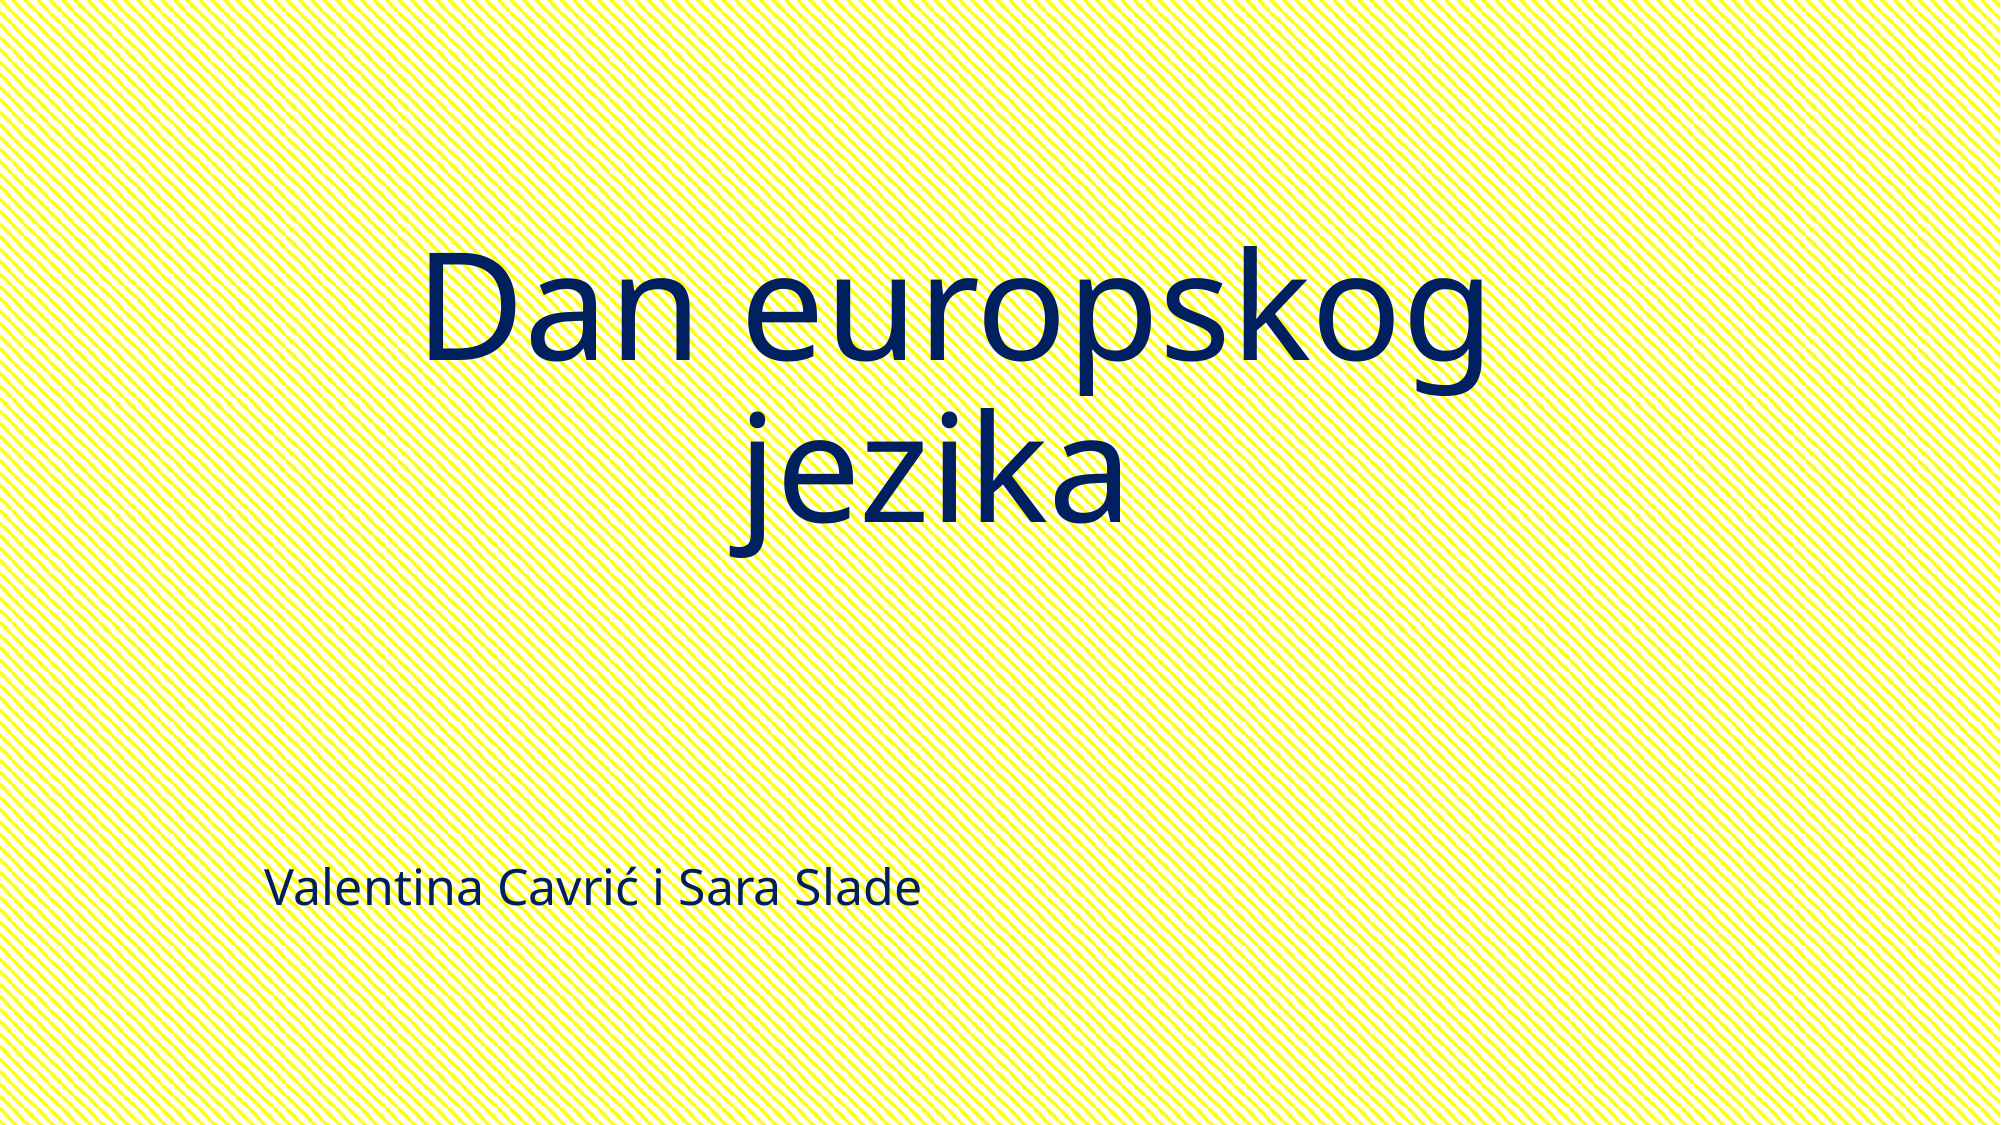

# Dan europskog jezika
Valentina Cavrić i Sara Slade